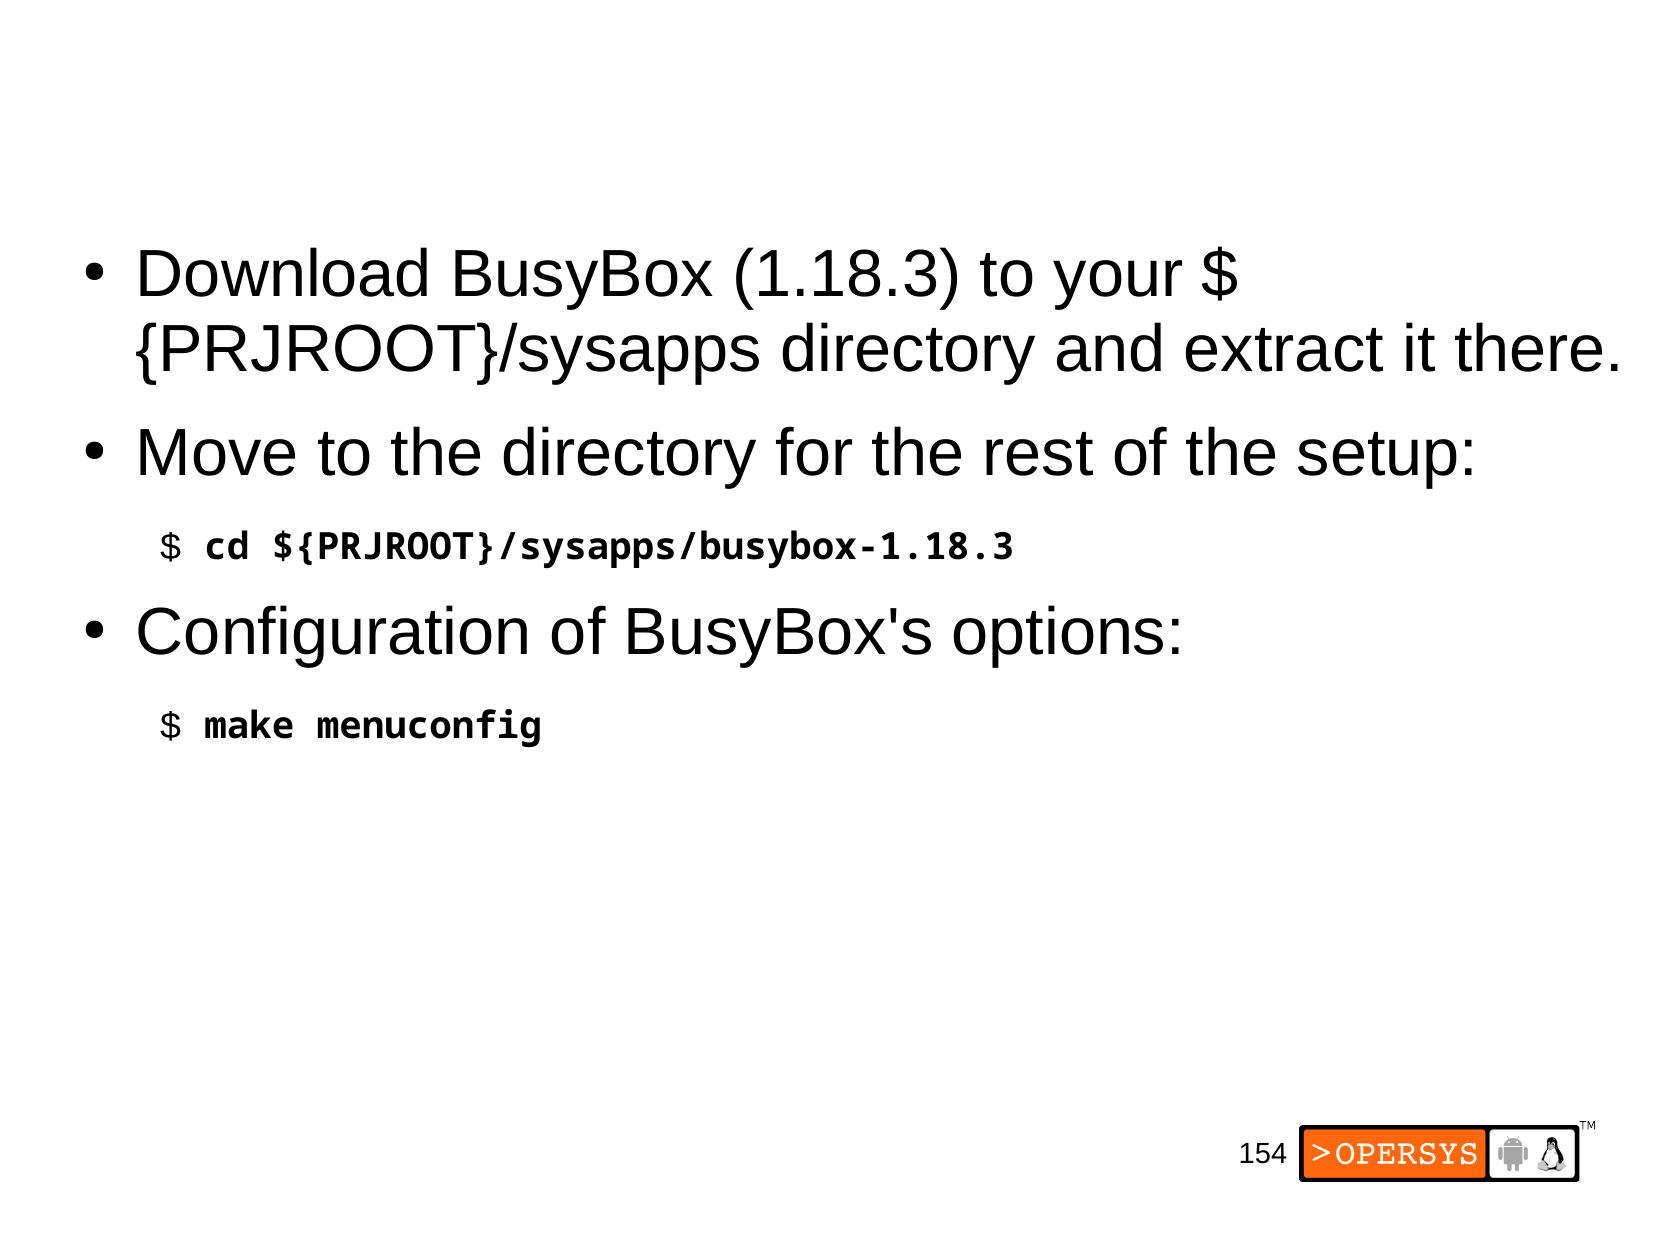

# Download BusyBox (1.18.3) to your ${PRJROOT}/sysapps directory and extract it there.
Move to the directory for the rest of the setup:
$ cd ${PRJROOT}/sysapps/busybox-1.18.3
Configuration of BusyBox's options:
$ make menuconfig